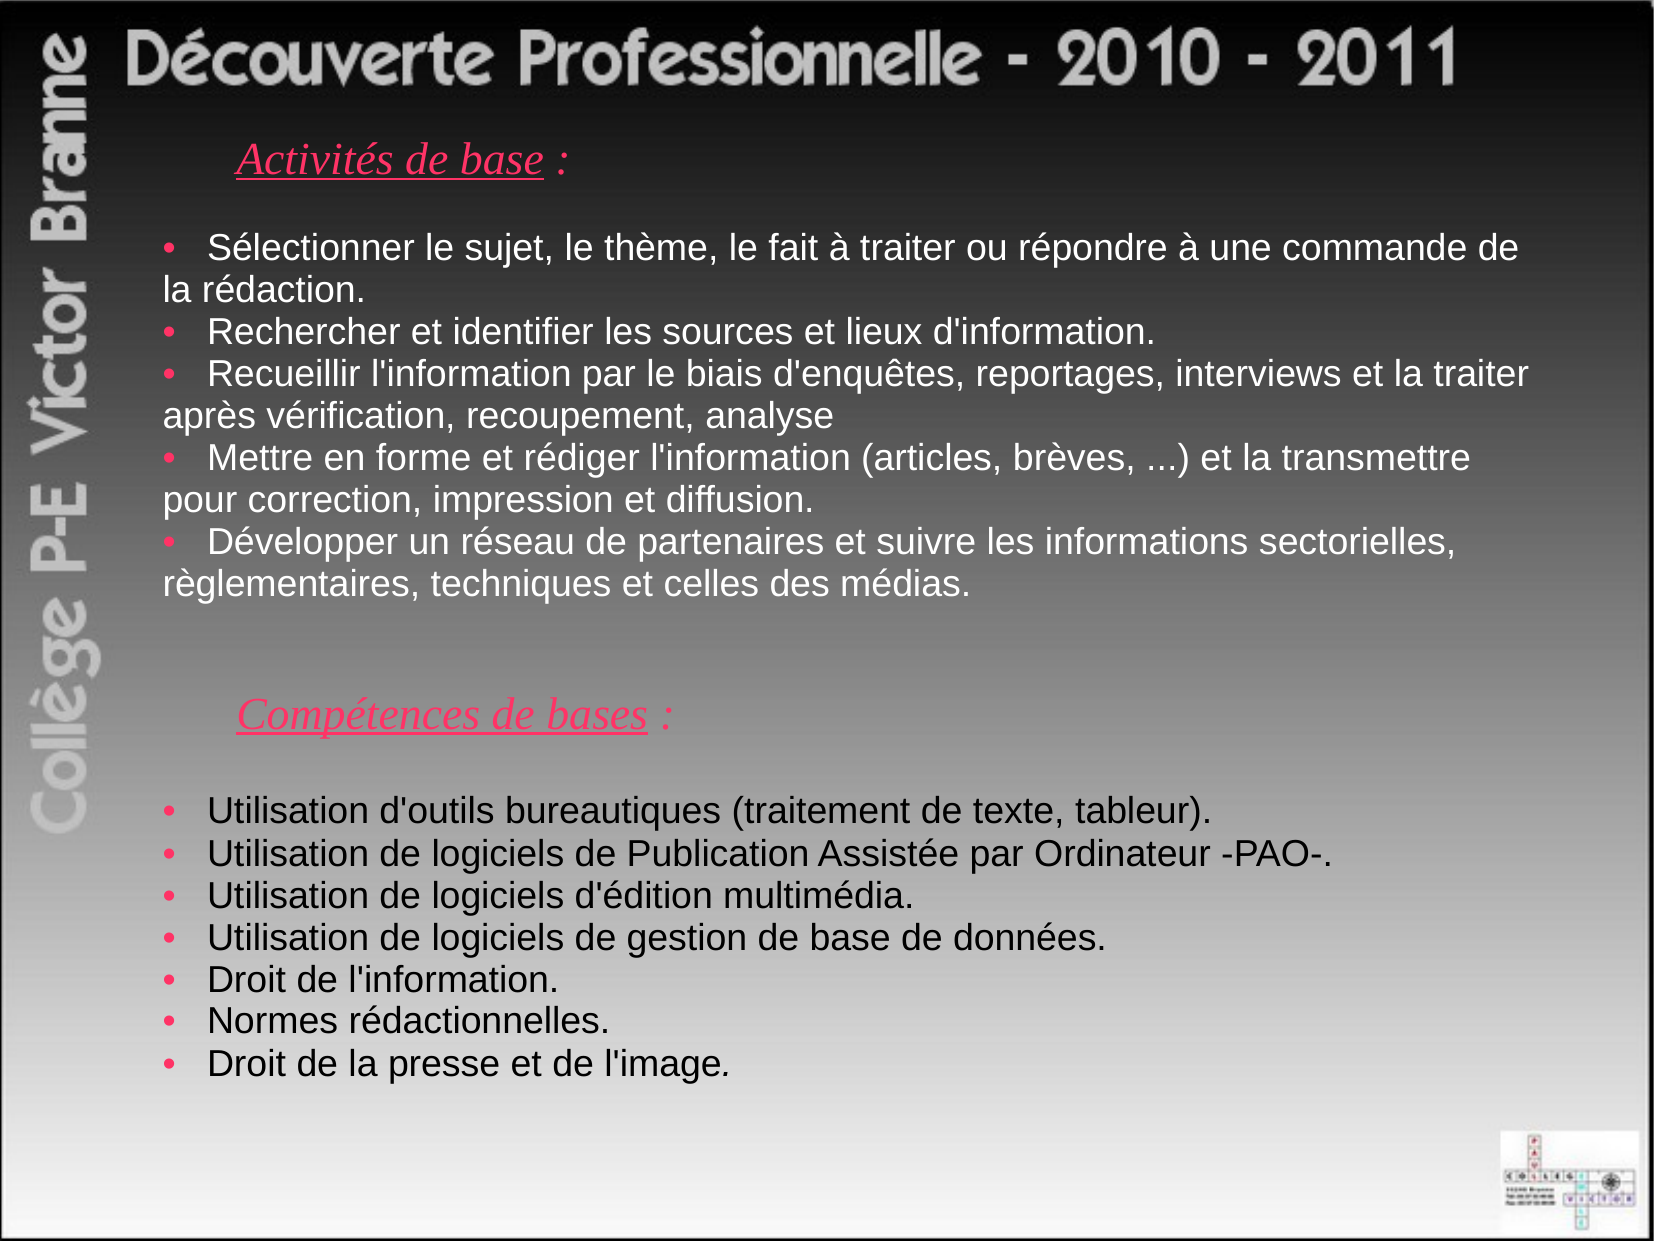

Activités de base :
• Sélectionner le sujet, le thème, le fait à traiter ou répondre à une commande de la rédaction.
• Rechercher et identifier les sources et lieux d'information.
• Recueillir l'information par le biais d'enquêtes, reportages, interviews et la traiter après vérification, recoupement, analyse
• Mettre en forme et rédiger l'information (articles, brèves, ...) et la transmettre pour correction, impression et diffusion.
• Développer un réseau de partenaires et suivre les informations sectorielles, règlementaires, techniques et celles des médias.
	Compétences de bases :
• Utilisation d'outils bureautiques (traitement de texte, tableur).
• Utilisation de logiciels de Publication Assistée par Ordinateur -PAO-.
• Utilisation de logiciels d'édition multimédia.
• Utilisation de logiciels de gestion de base de données.
• Droit de l'information.
• Normes rédactionnelles.
• Droit de la presse et de l'image.